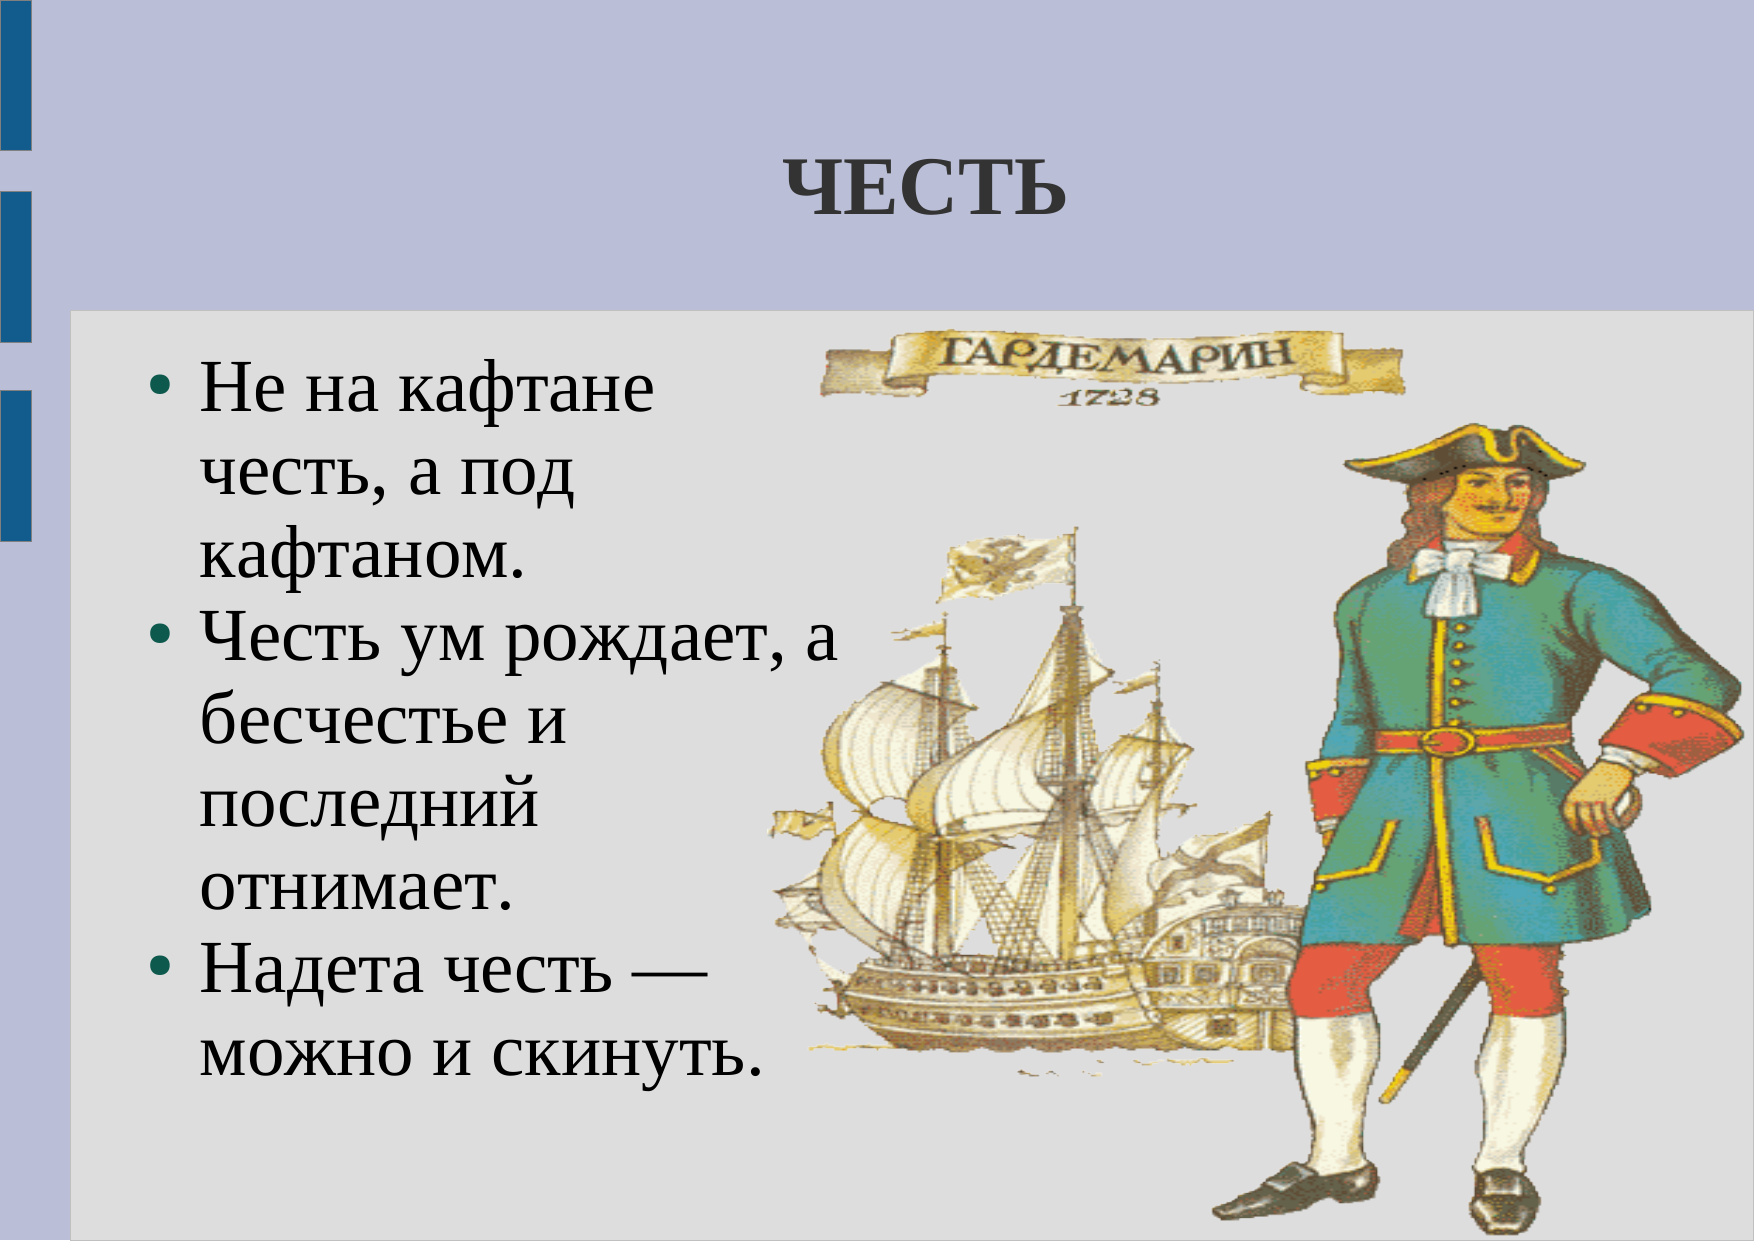

# ЧЕСТЬ
Не на кафтане честь, а под кафтаном.
Честь ум рождает, а бесчестье и последний отнимает.
Надета честь — можно и скинуть.